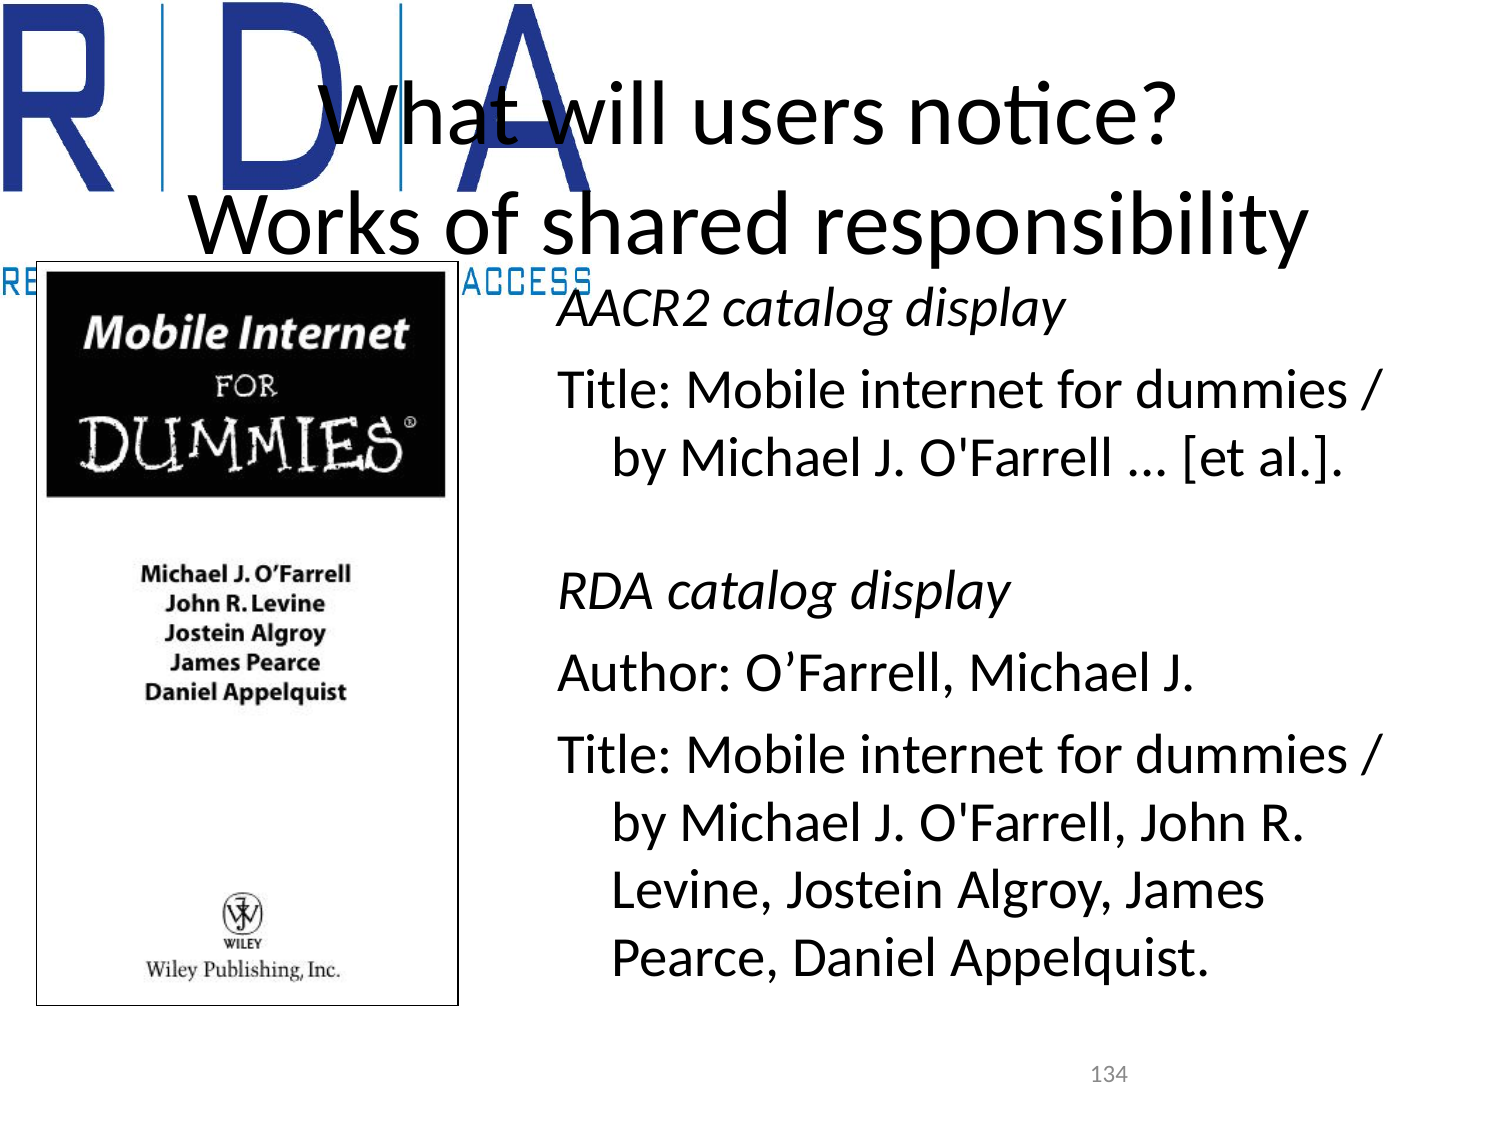

# What will users notice? Works of shared responsibility
AACR2 catalog display
Title: Mobile internet for dummies / by Michael J. O'Farrell ... [et al.].
RDA catalog display
Author: O’Farrell, Michael J.
Title: Mobile internet for dummies / by Michael J. O'Farrell, John R. Levine, Jostein Algroy, James Pearce, Daniel Appelquist.
134